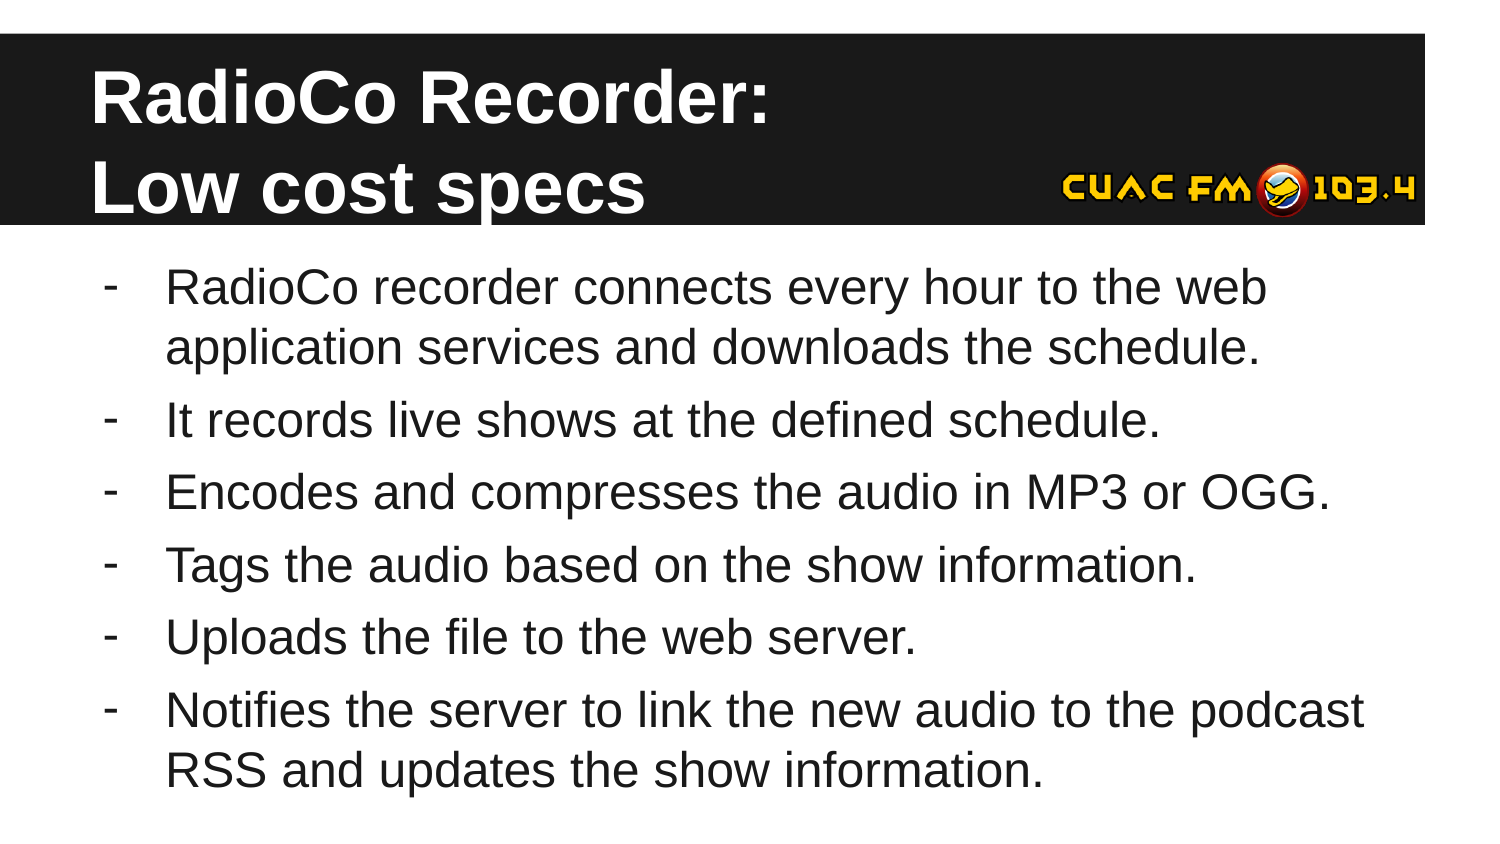

# RadioCo Recorder: Low cost specs
RadioCo recorder connects every hour to the web application services and downloads the schedule.
It records live shows at the defined schedule.
Encodes and compresses the audio in MP3 or OGG.
Tags the audio based on the show information.
Uploads the file to the web server.
Notifies the server to link the new audio to the podcast RSS and updates the show information.